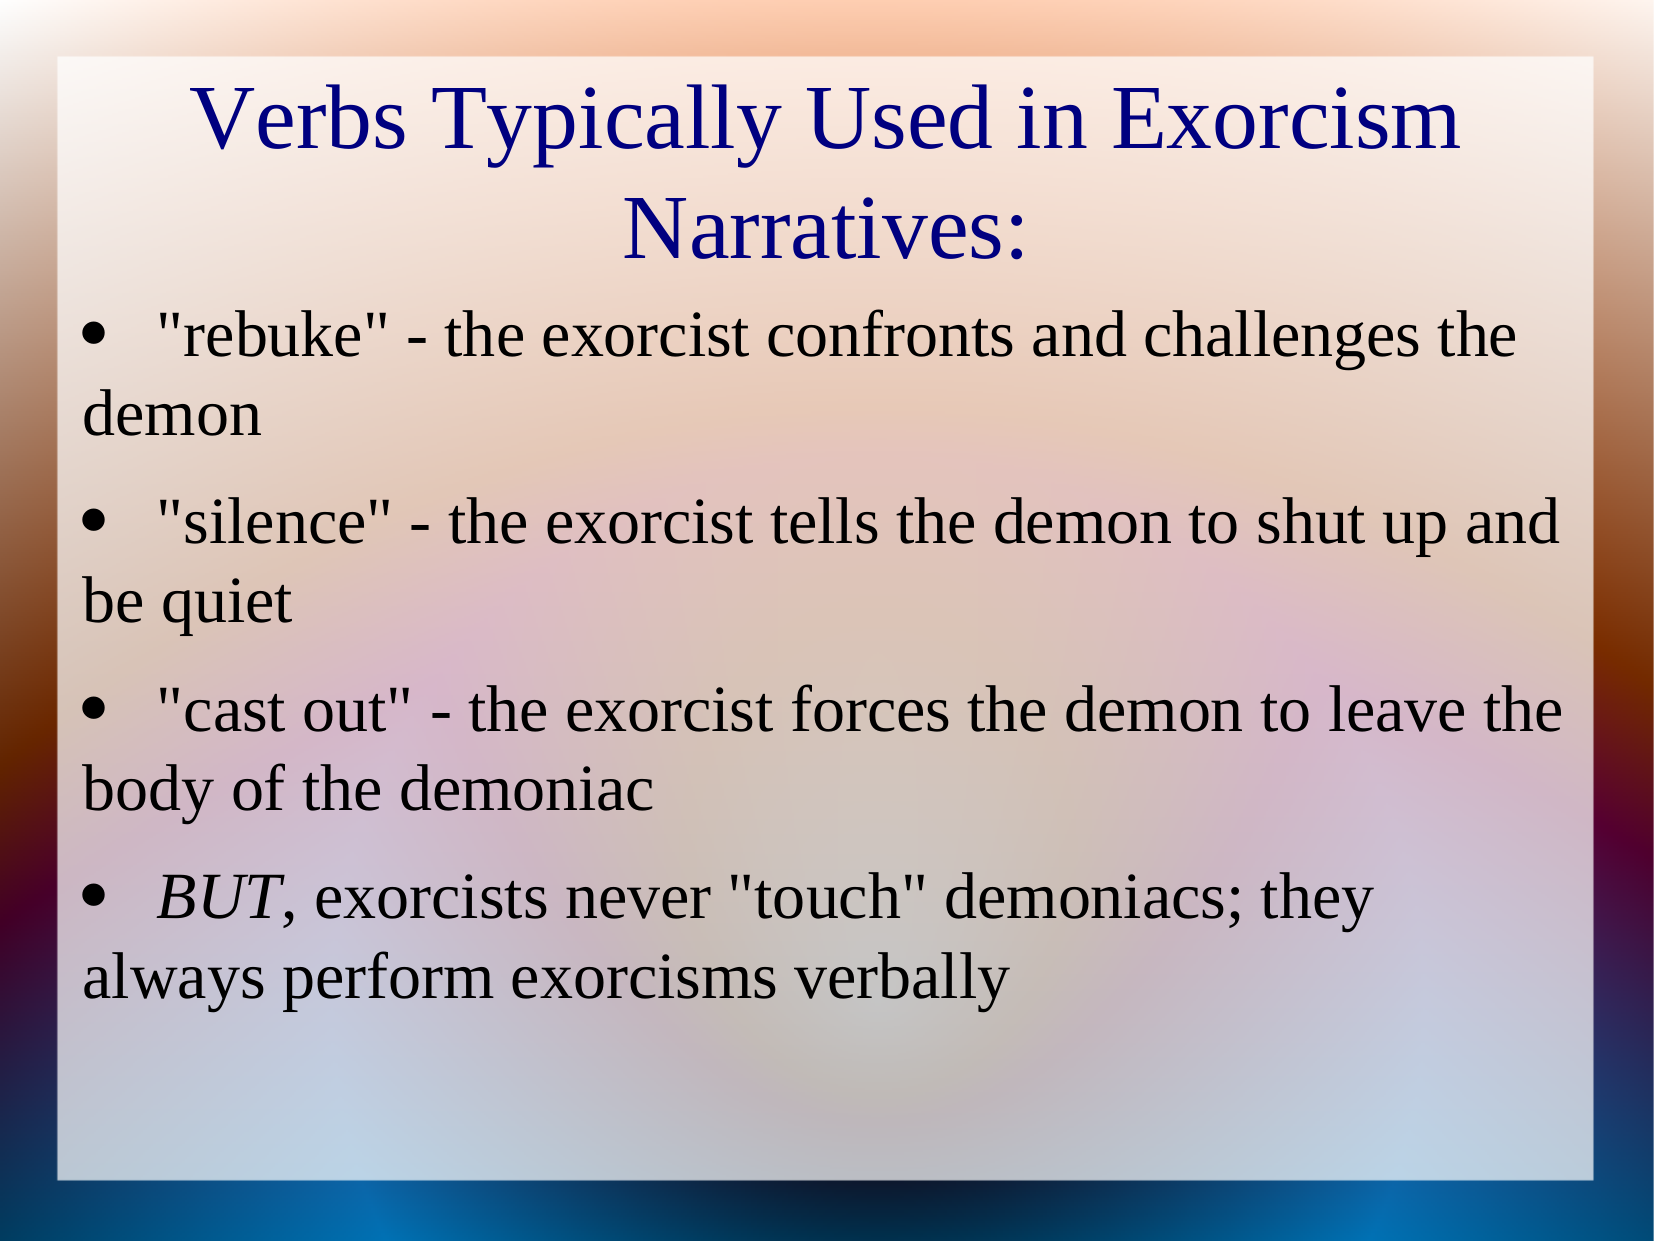

# Verbs Typically Used in Exorcism Narratives:
·	"rebuke" - the exorcist confronts and challenges the demon
·	"silence" - the exorcist tells the demon to shut up and be quiet
·	"cast out" - the exorcist forces the demon to leave the body of the demoniac
·	BUT, exorcists never "touch" demoniacs; they always perform exorcisms verbally